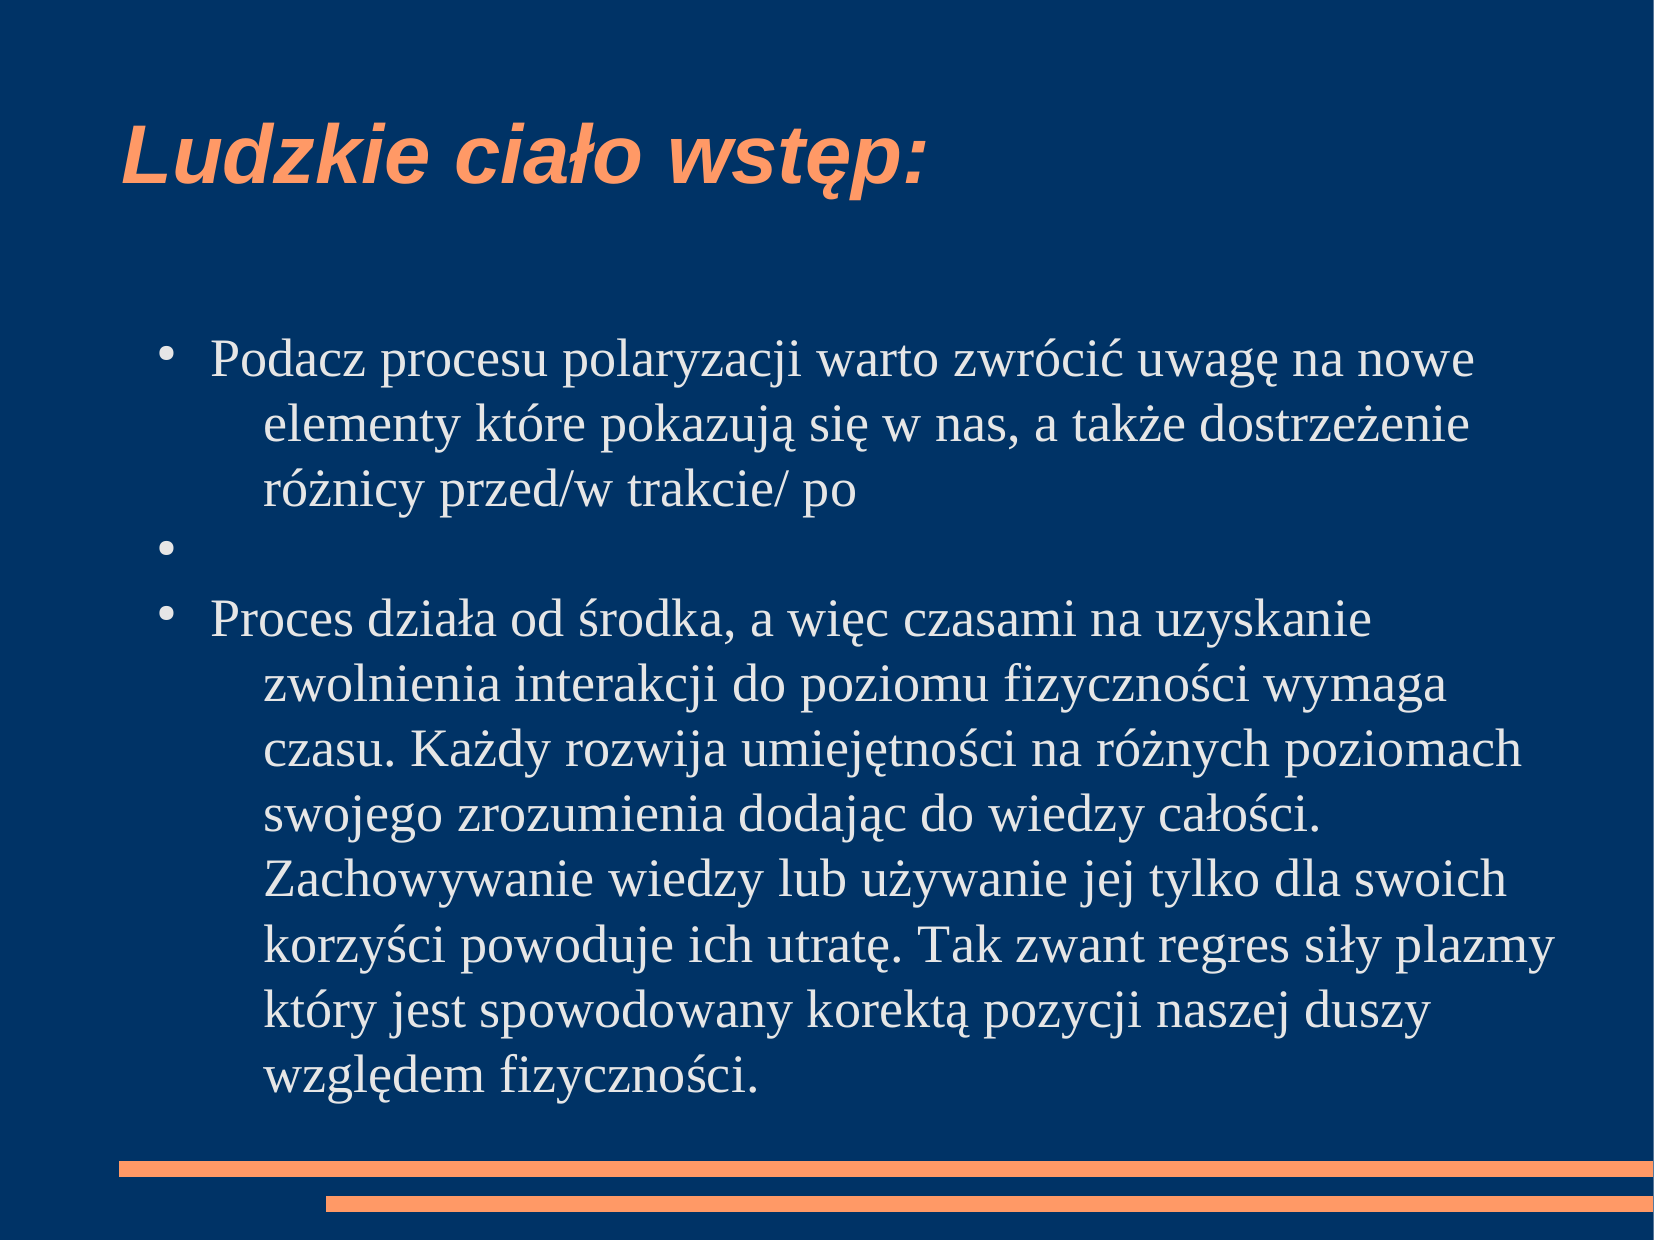

# Ludzkie ciało wstęp:
Podacz procesu polaryzacji warto zwrócić uwagę na nowe elementy które pokazują się w nas, a także dostrzeżenie różnicy przed/w trakcie/ po
Proces działa od środka, a więc czasami na uzyskanie zwolnienia interakcji do poziomu fizyczności wymaga czasu. Każdy rozwija umiejętności na różnych poziomach swojego zrozumienia dodając do wiedzy całości. Zachowywanie wiedzy lub używanie jej tylko dla swoich korzyści powoduje ich utratę. Tak zwant regres siły plazmy który jest spowodowany korektą pozycji naszej duszy względem fizyczności.